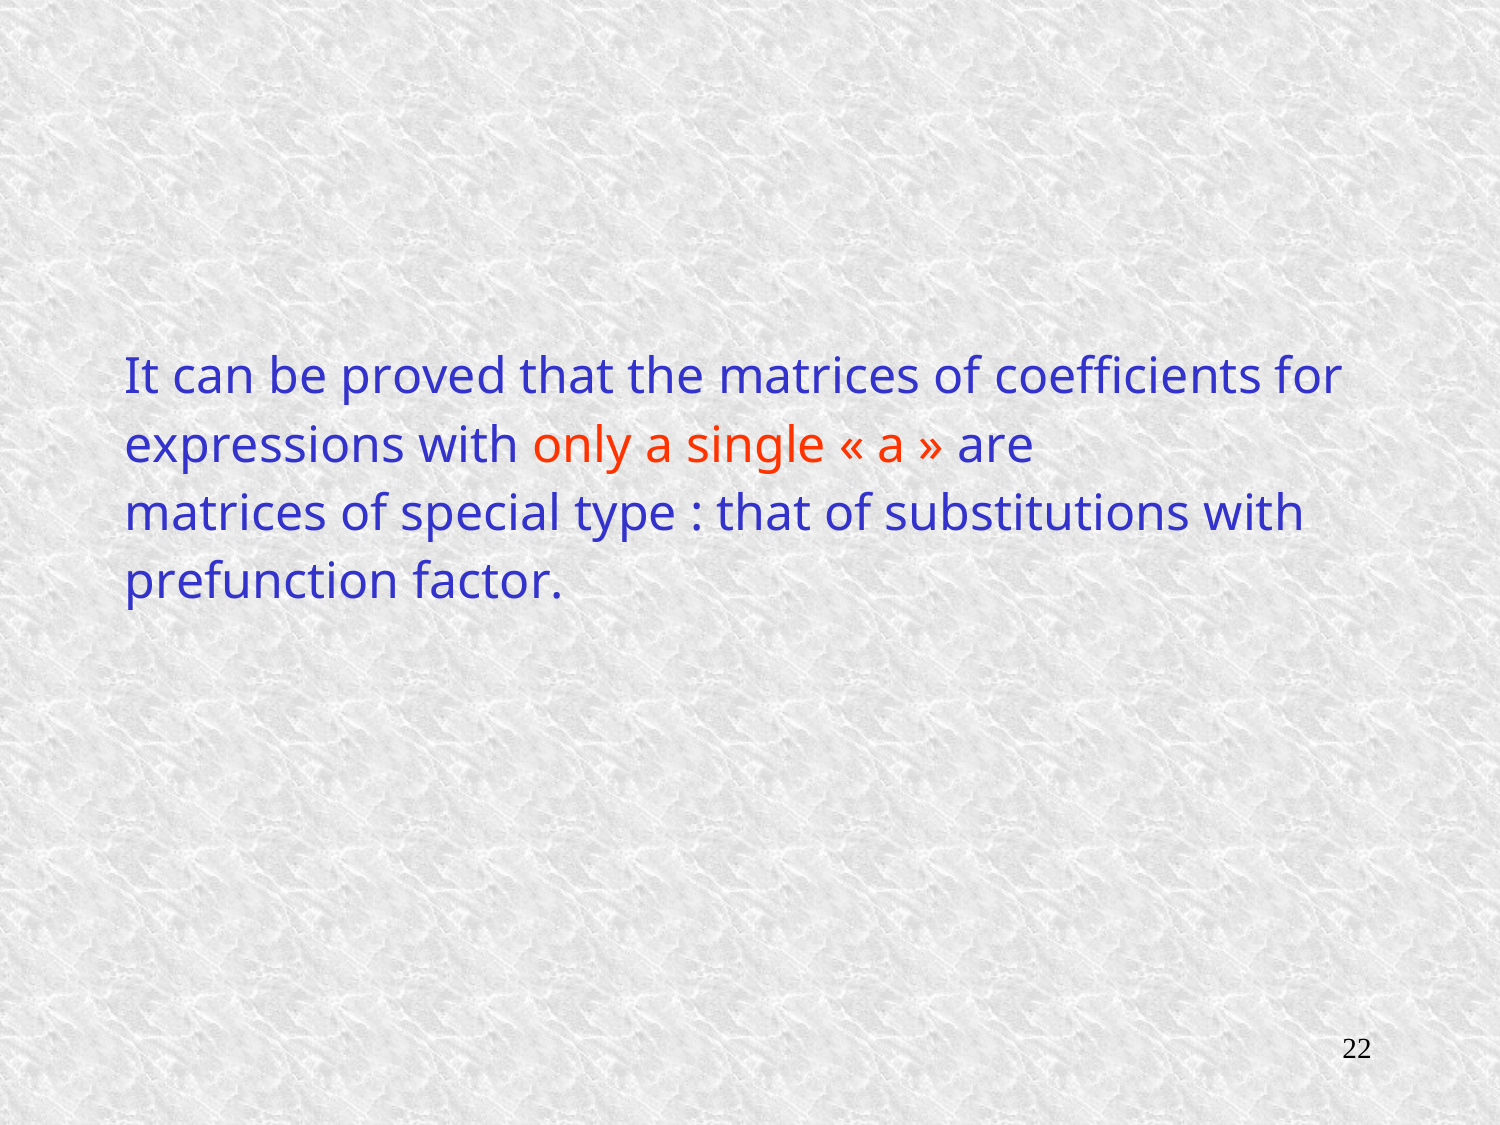

It can be proved that the matrices of coefficients for
expressions with only a single « a » are
matrices of special type : that of substitutions with
prefunction factor.
22